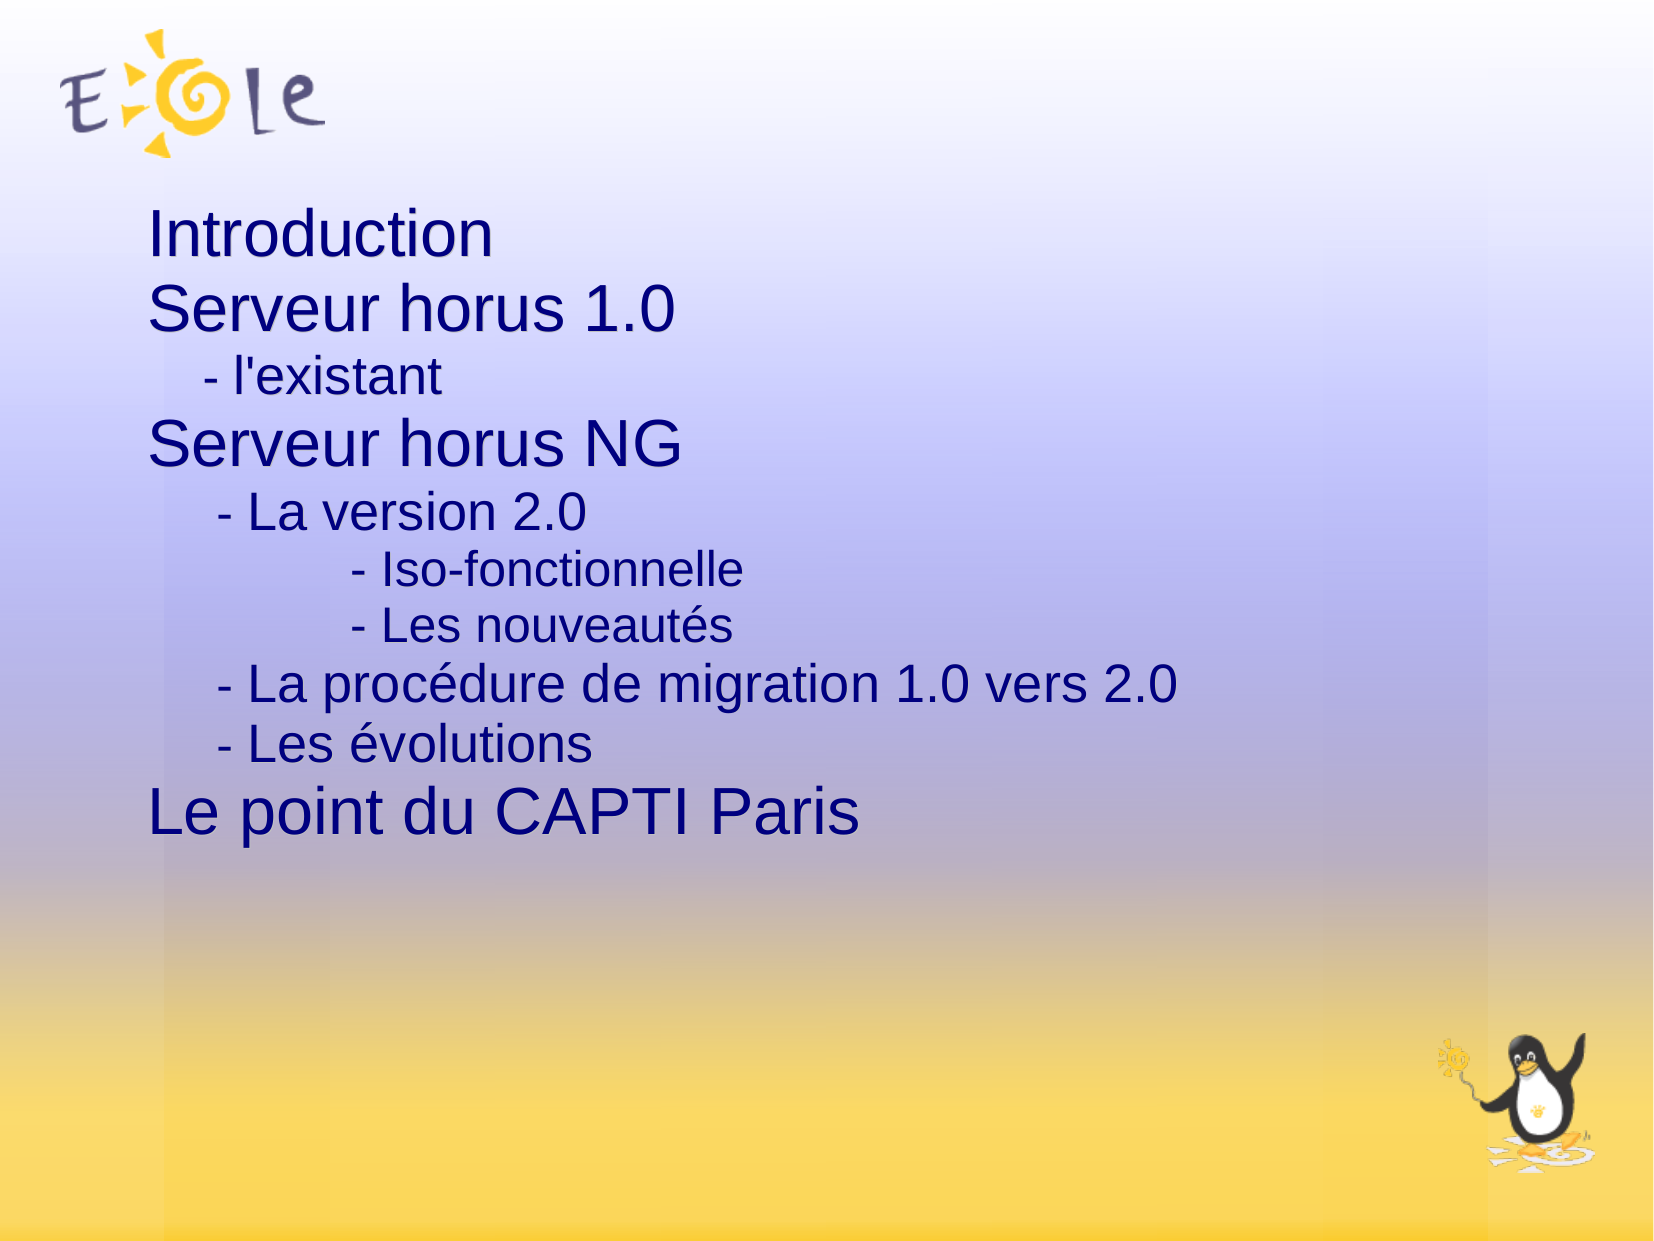

Introduction
 Serveur horus 1.0
	- l'existant
 Serveur horus NG
	 - La version 2.0
			- Iso-fonctionnelle
	 		- Les nouveautés
	 - La procédure de migration 1.0 vers 2.0
	 - Les évolutions
 Le point du CAPTI Paris